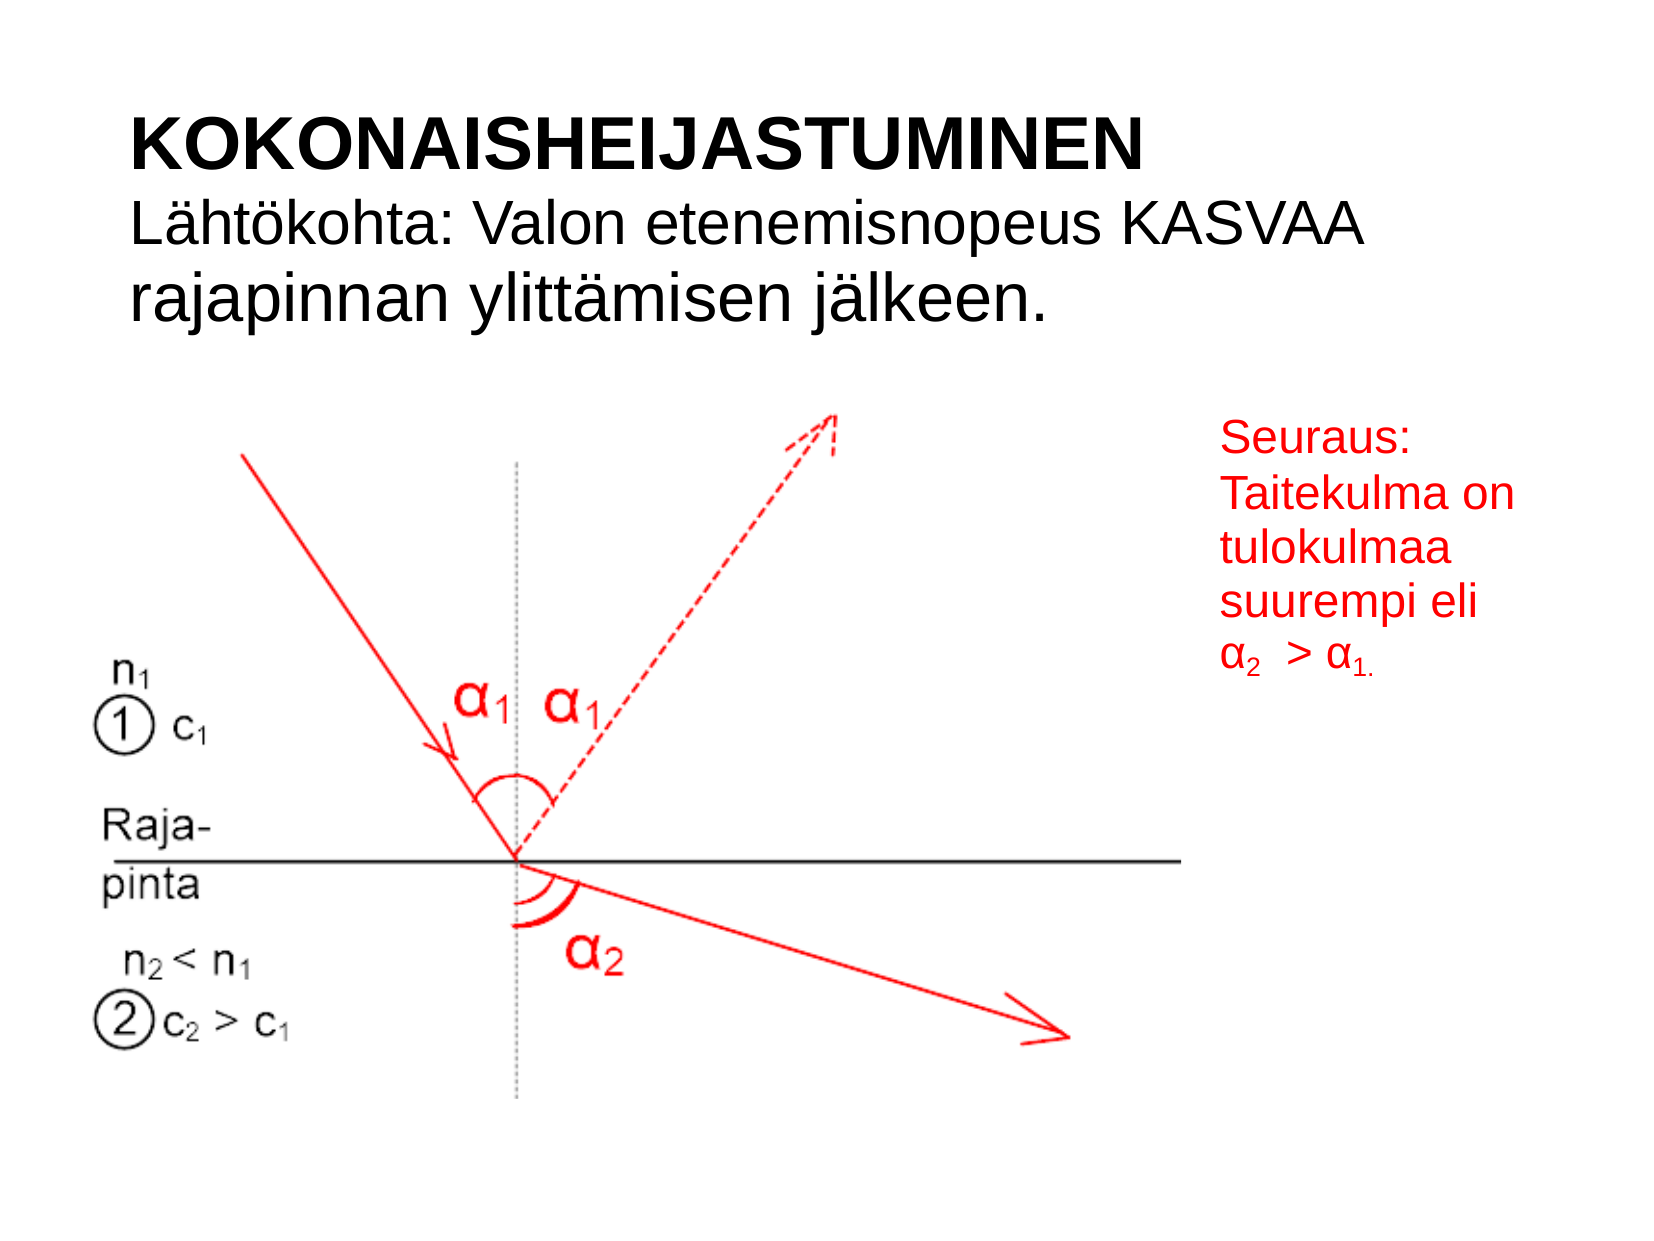

KOKONAISHEIJASTUMINEN
Lähtökohta: Valon etenemisnopeus KASVAA
rajapinnan ylittämisen jälkeen.
Seuraus:
Taitekulma on tulokulmaa
suurempi eli α2 > α1.